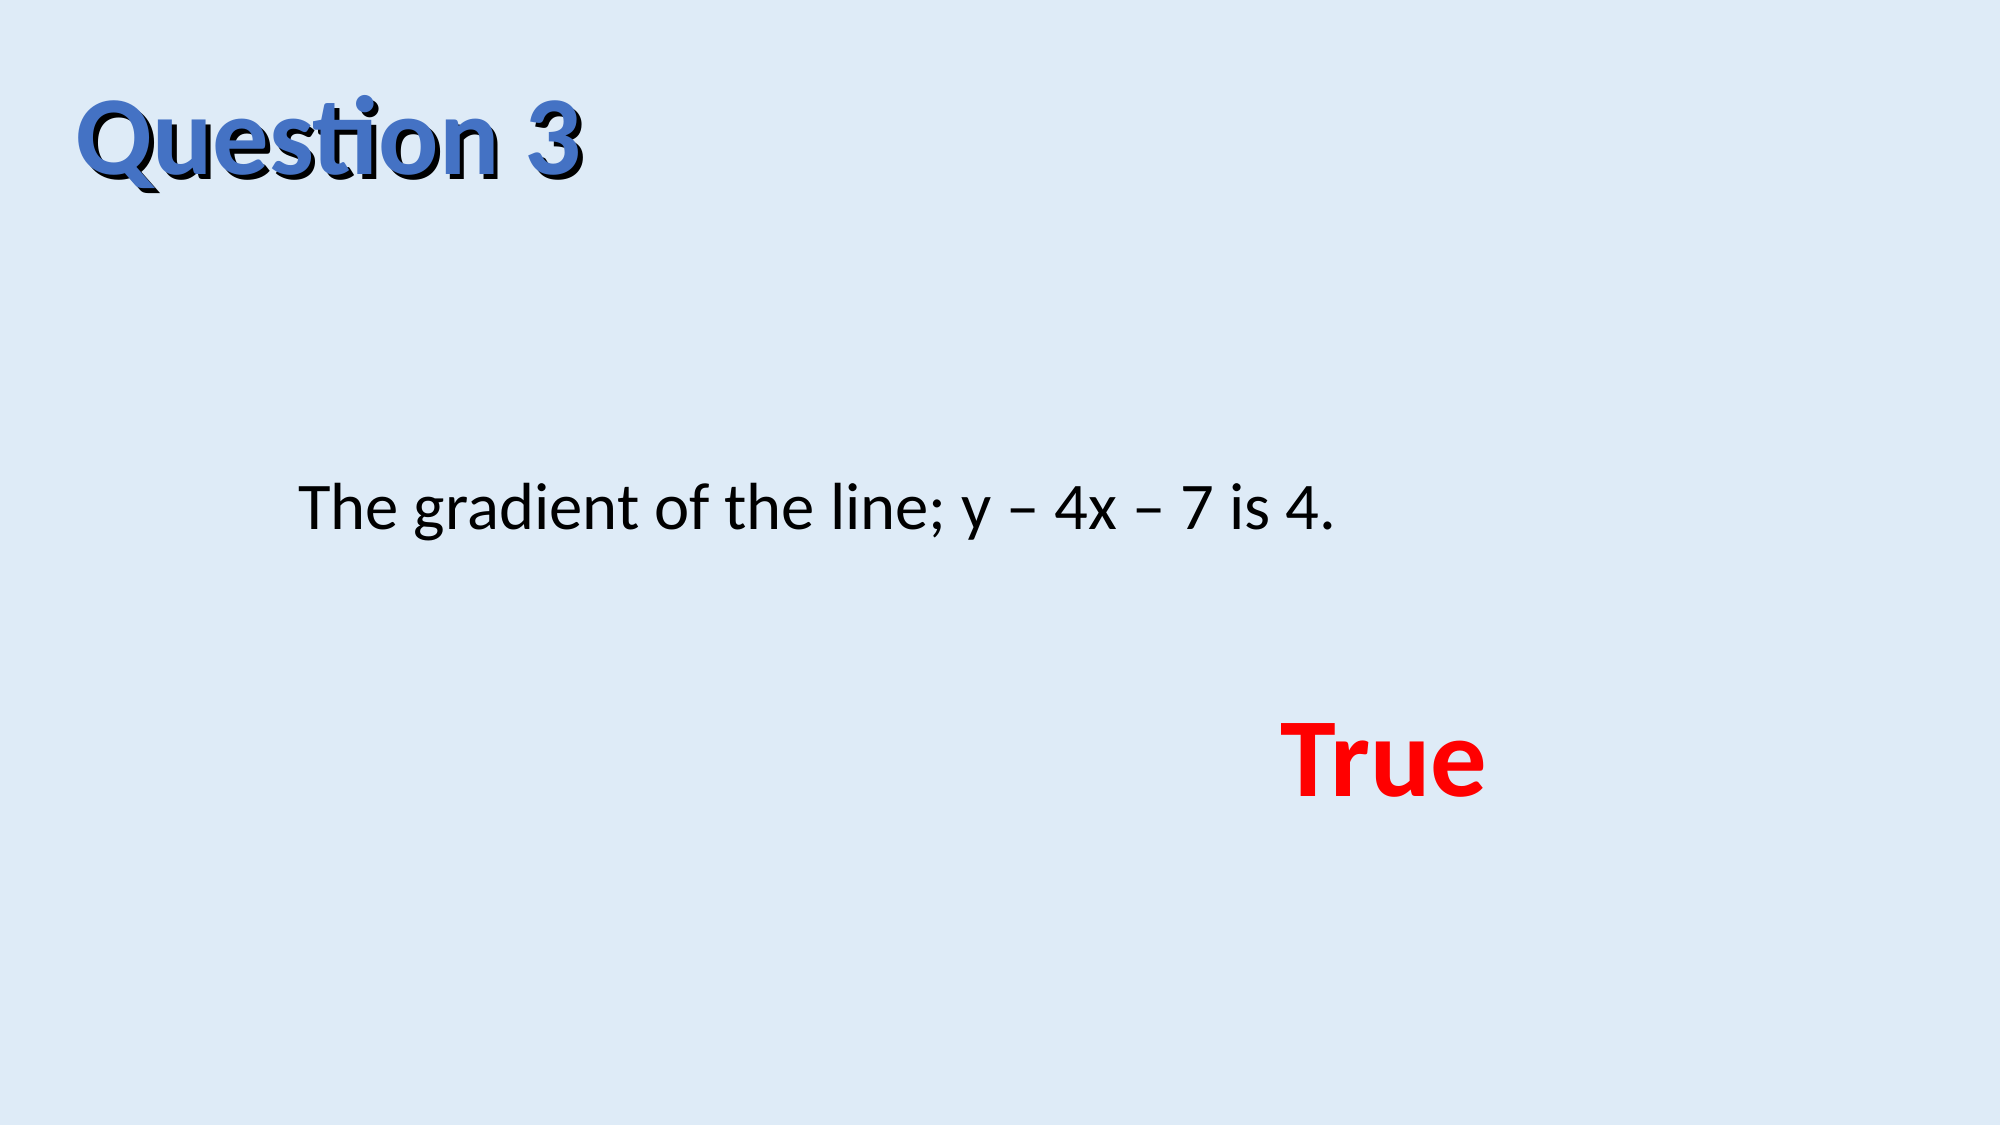

Question 3
The gradient of the line; y – 4x – 7 is 4.
True